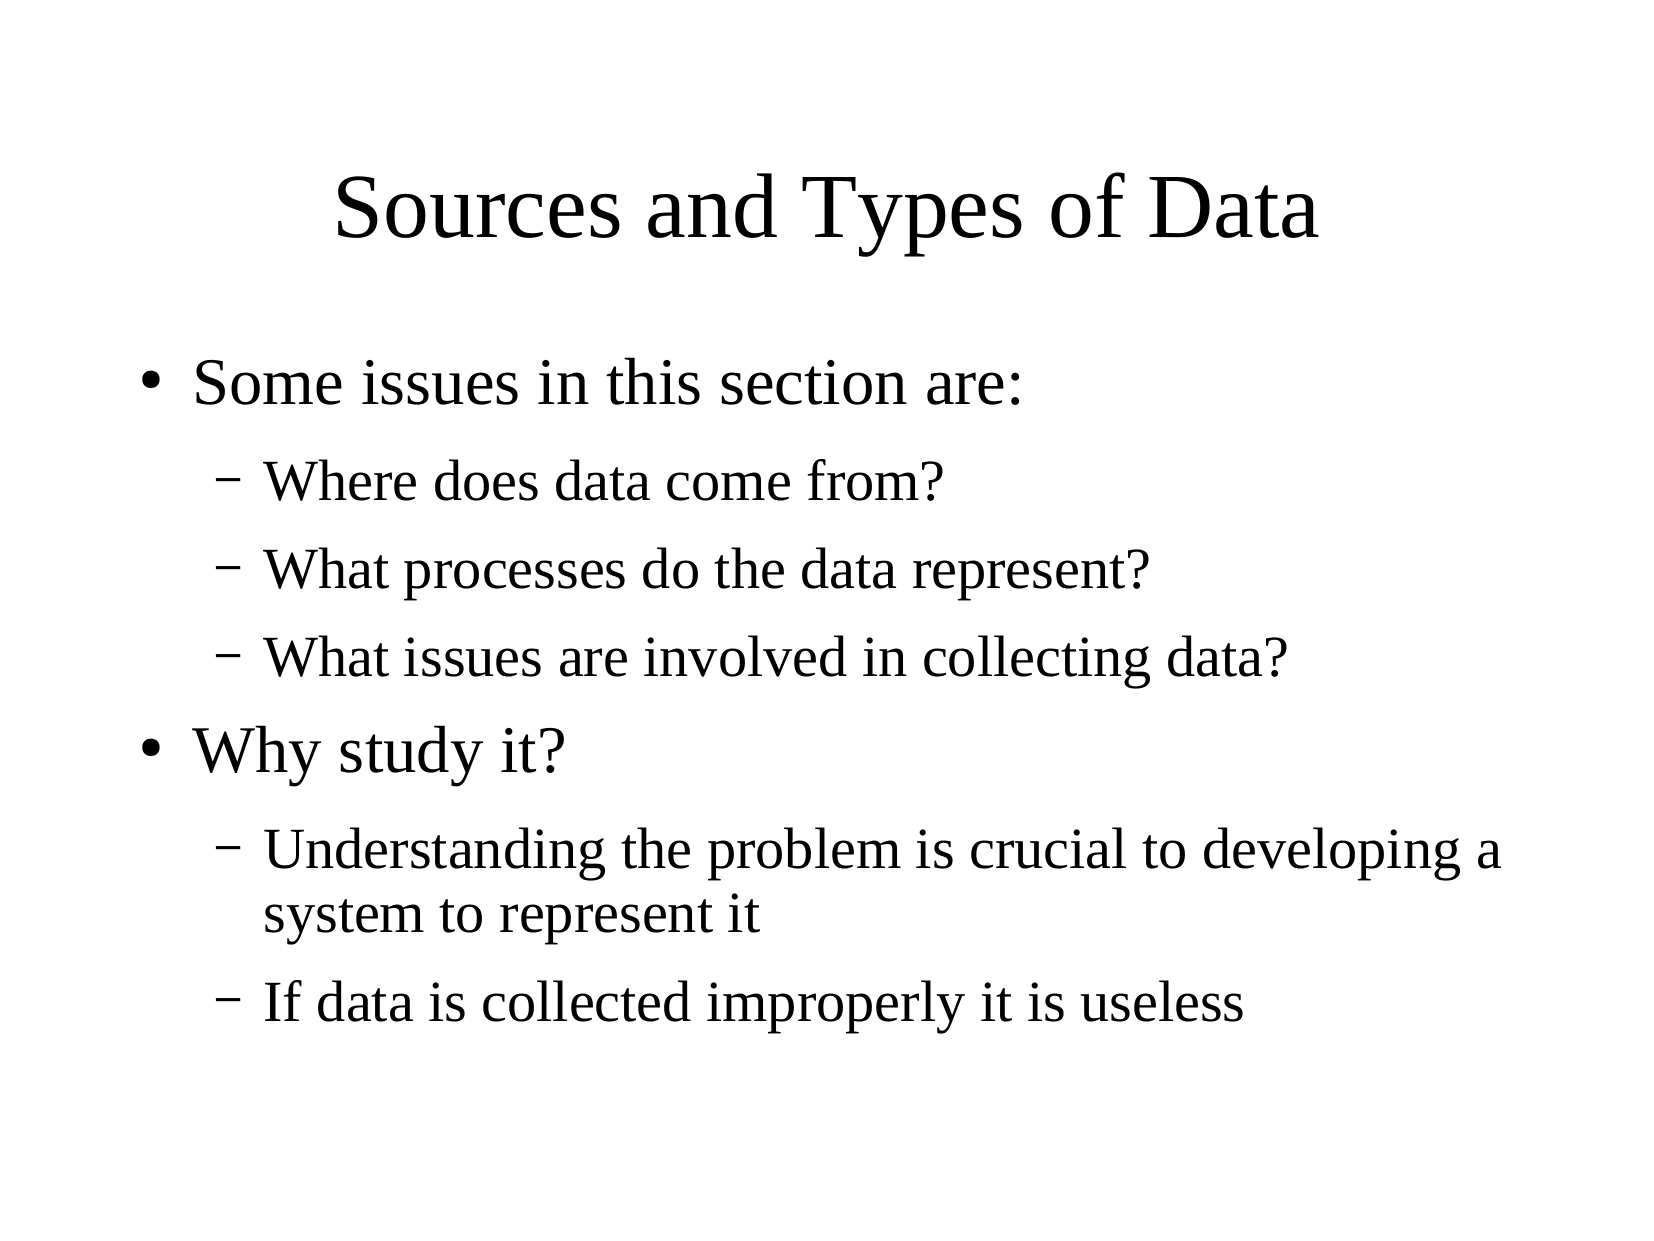

# Sources and Types of Data
Some issues in this section are:
Where does data come from?
What processes do the data represent?
What issues are involved in collecting data?
Why study it?
Understanding the problem is crucial to developing a system to represent it
If data is collected improperly it is useless